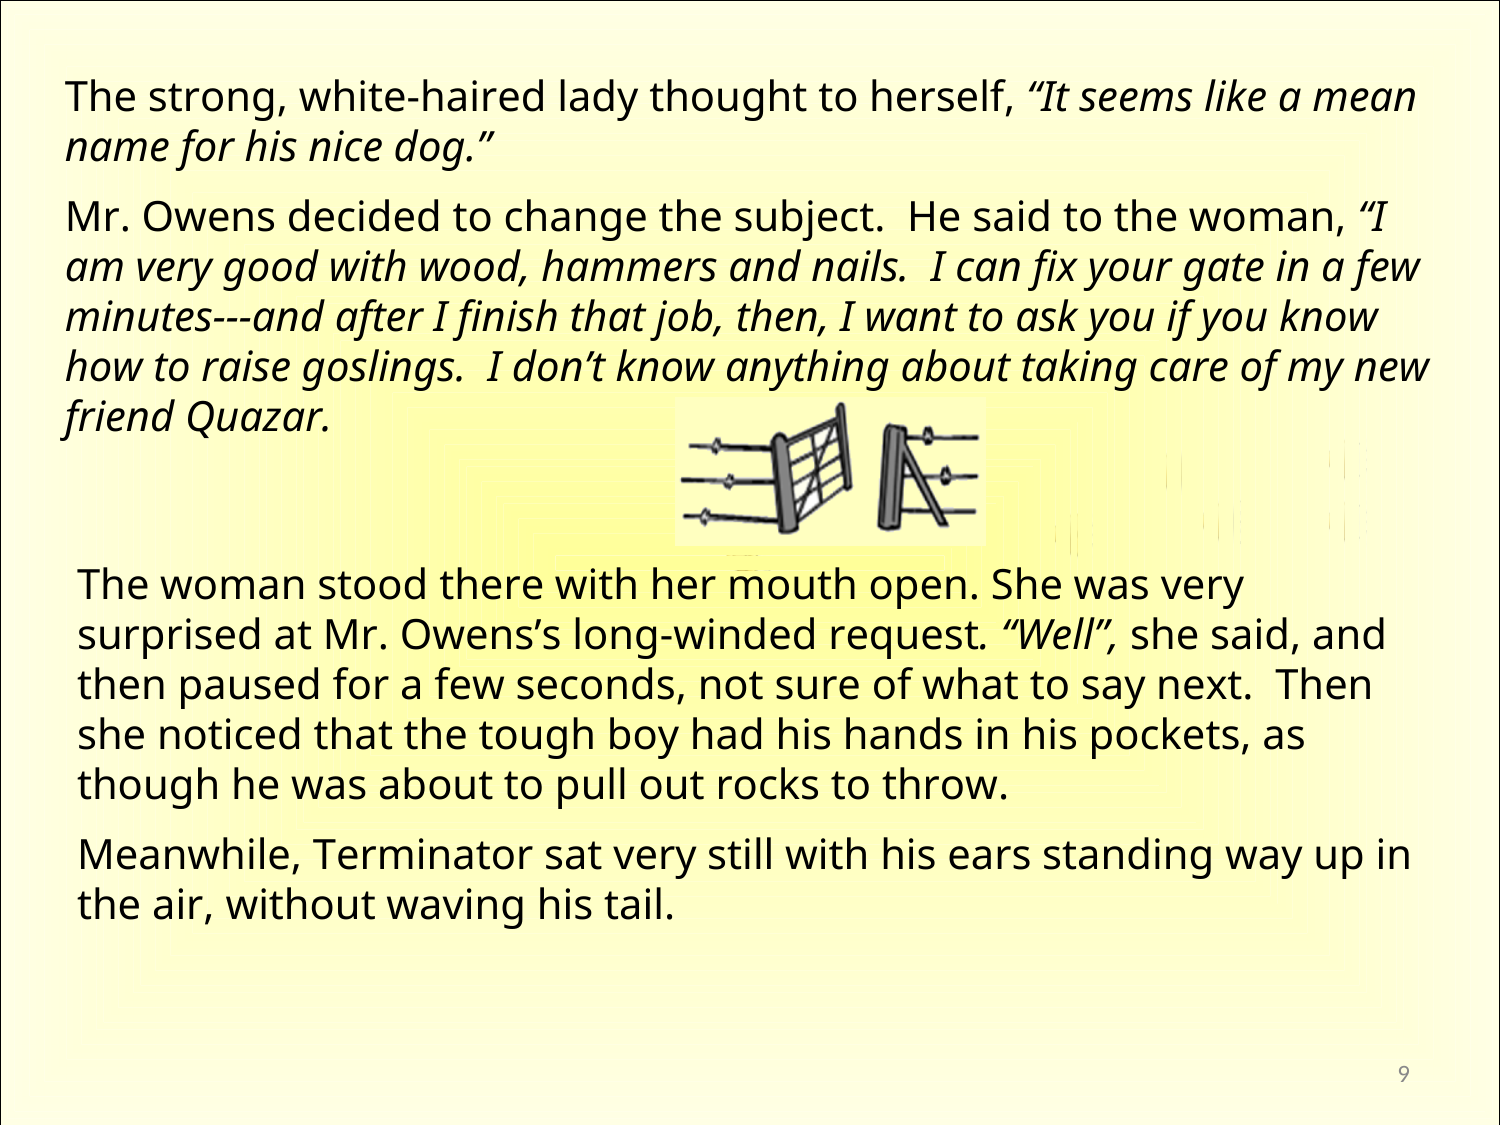

The strong, white-haired lady thought to herself, “It seems like a mean name for his nice dog.”
Mr. Owens decided to change the subject. He said to the woman, “I am very good with wood, hammers and nails. I can fix your gate in a few minutes---and after I finish that job, then, I want to ask you if you know how to raise goslings. I don’t know anything about taking care of my new friend Quazar.
The woman stood there with her mouth open. She was very surprised at Mr. Owens’s long-winded request. “Well”, she said, and then paused for a few seconds, not sure of what to say next. Then she noticed that the tough boy had his hands in his pockets, as though he was about to pull out rocks to throw.
Meanwhile, Terminator sat very still with his ears standing way up in the air, without waving his tail.